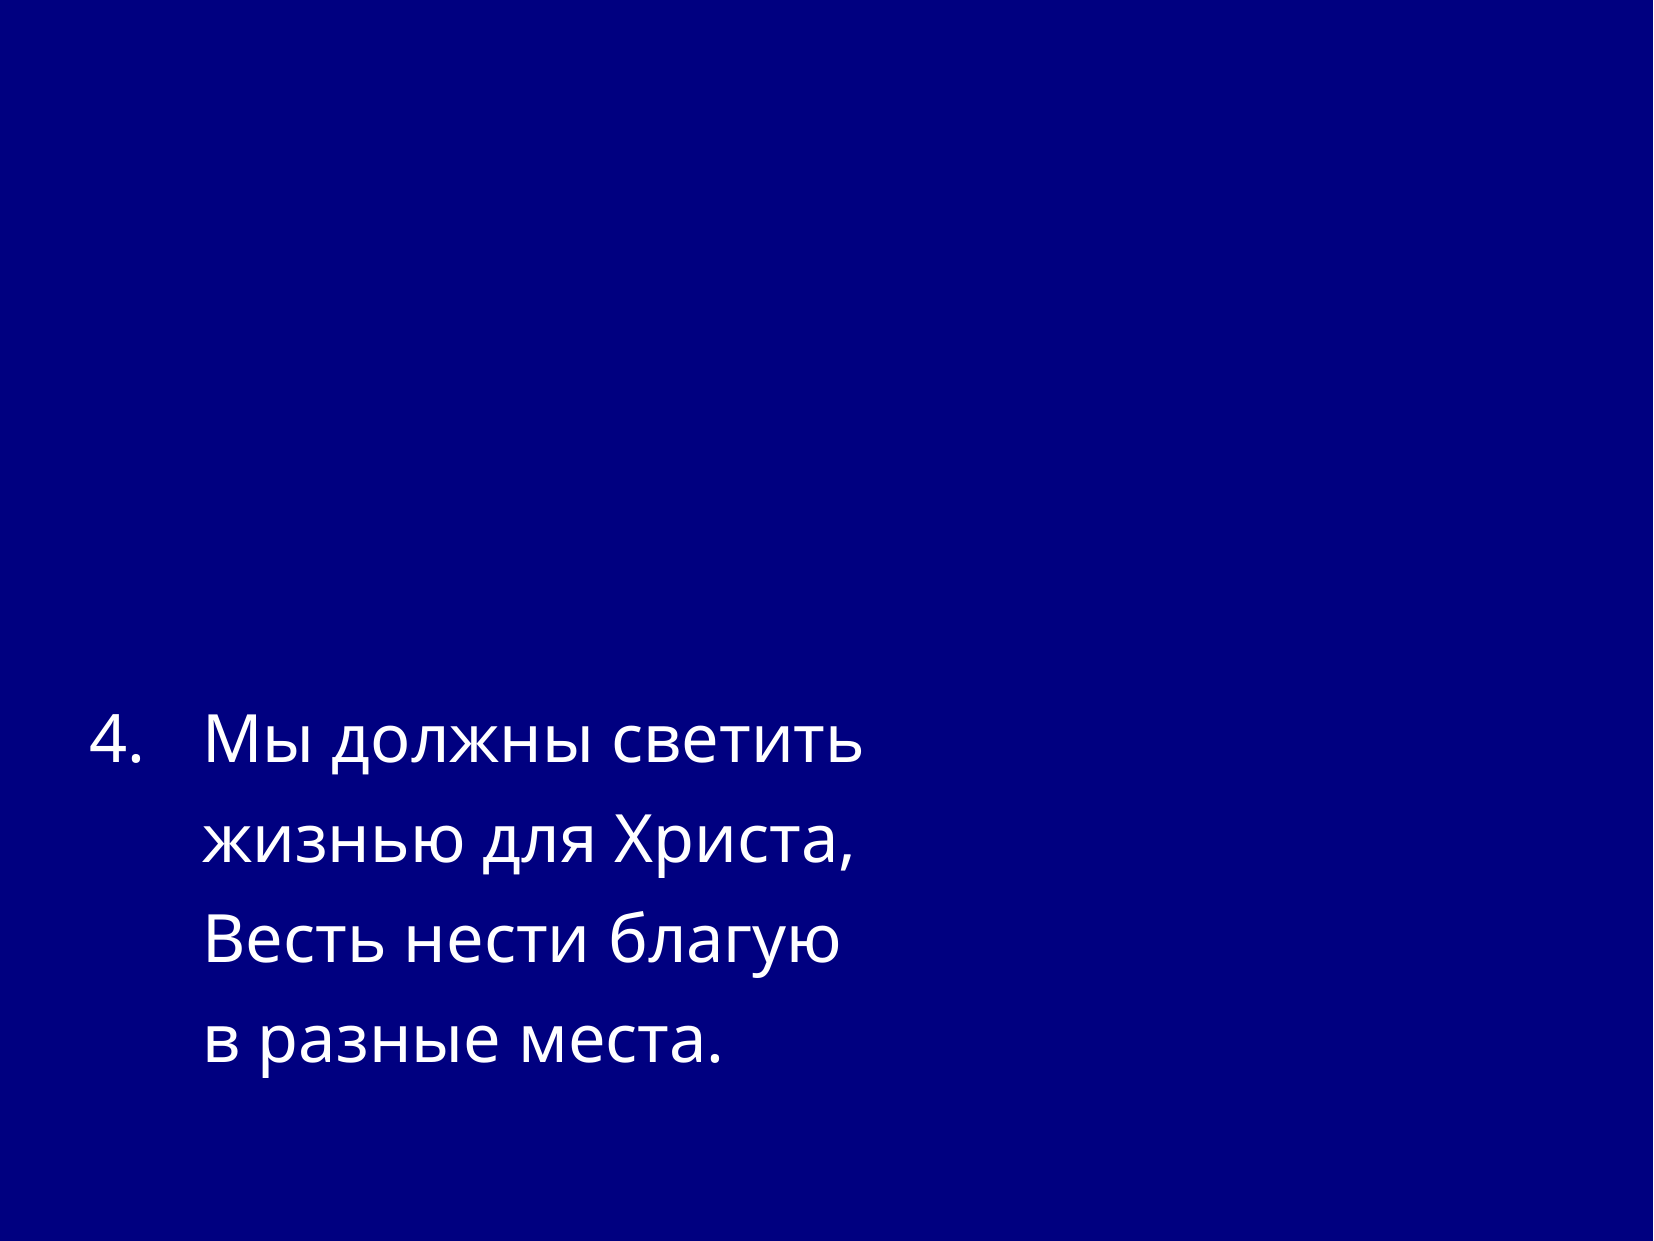

4.	Мы должны светить
	жизнью для Христа,
	Весть нести благую
	в разные места.